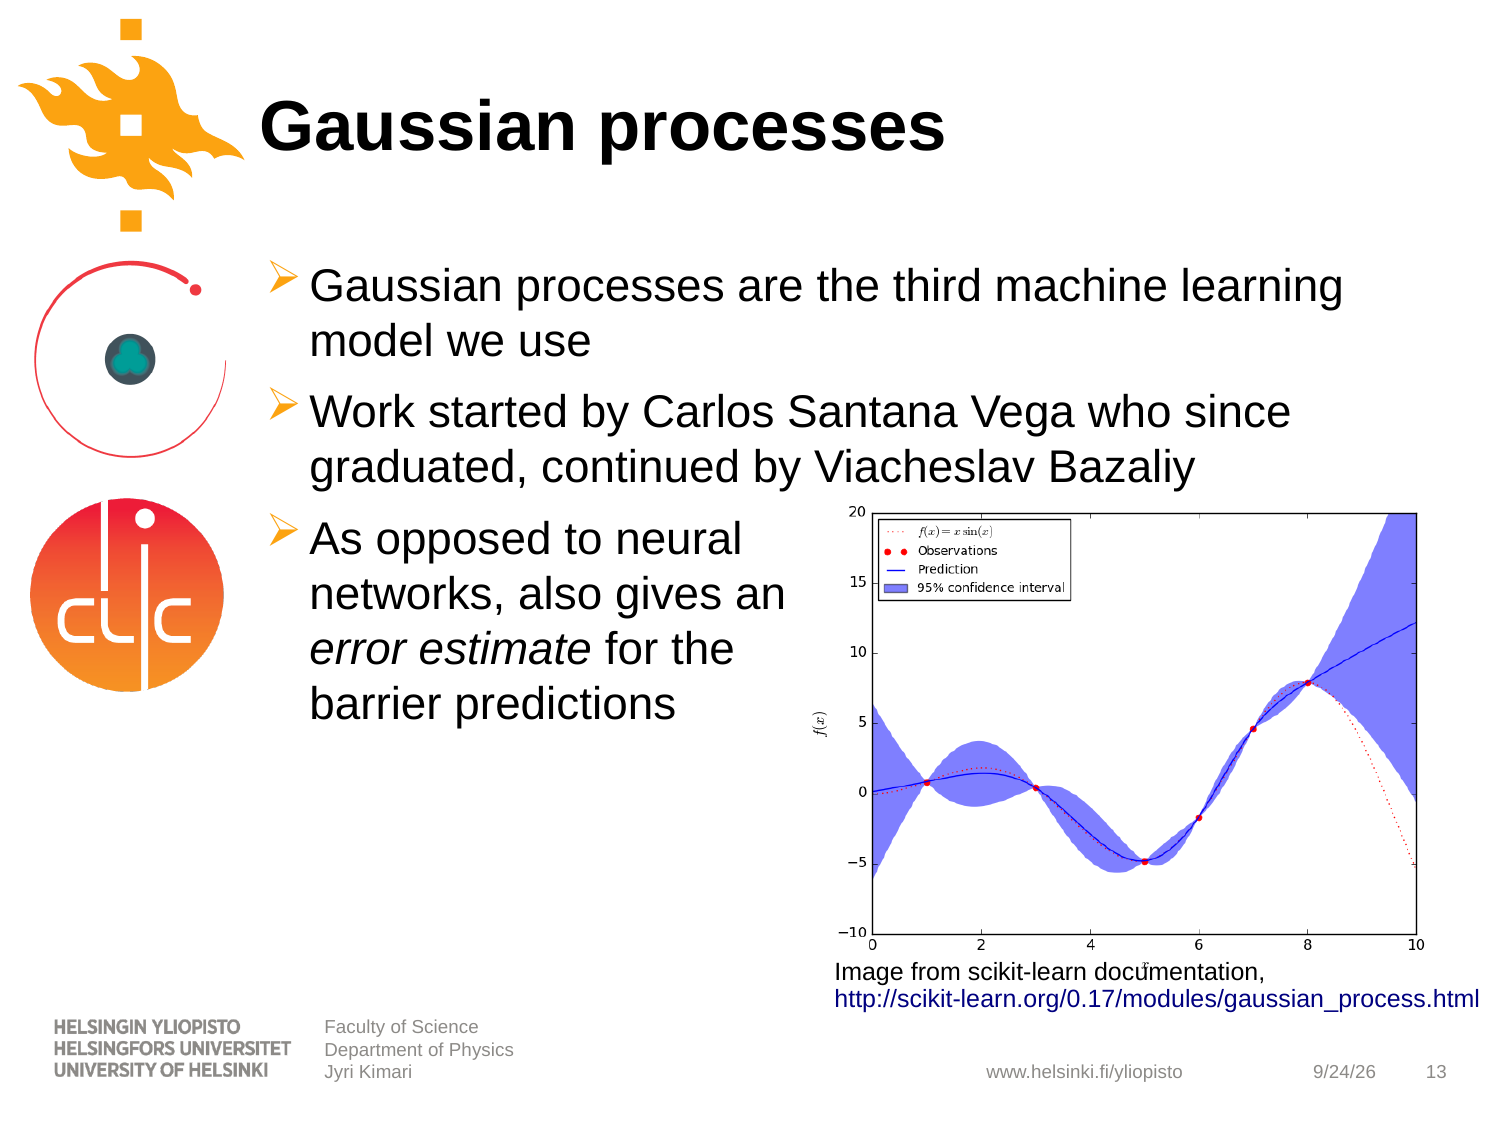

# Gaussian processes
Gaussian processes are the third machine learning model we use
Work started by Carlos Santana Vega who since graduated, continued by Viacheslav Bazaliy
As opposed to neural
networks, also gives an
error estimate for the
barrier predictions
Image from scikit-learn documentation,
http://scikit-learn.org/0.17/modules/gaussian_process.html
Faculty of Science
Department of Physics
Jyri Kimari